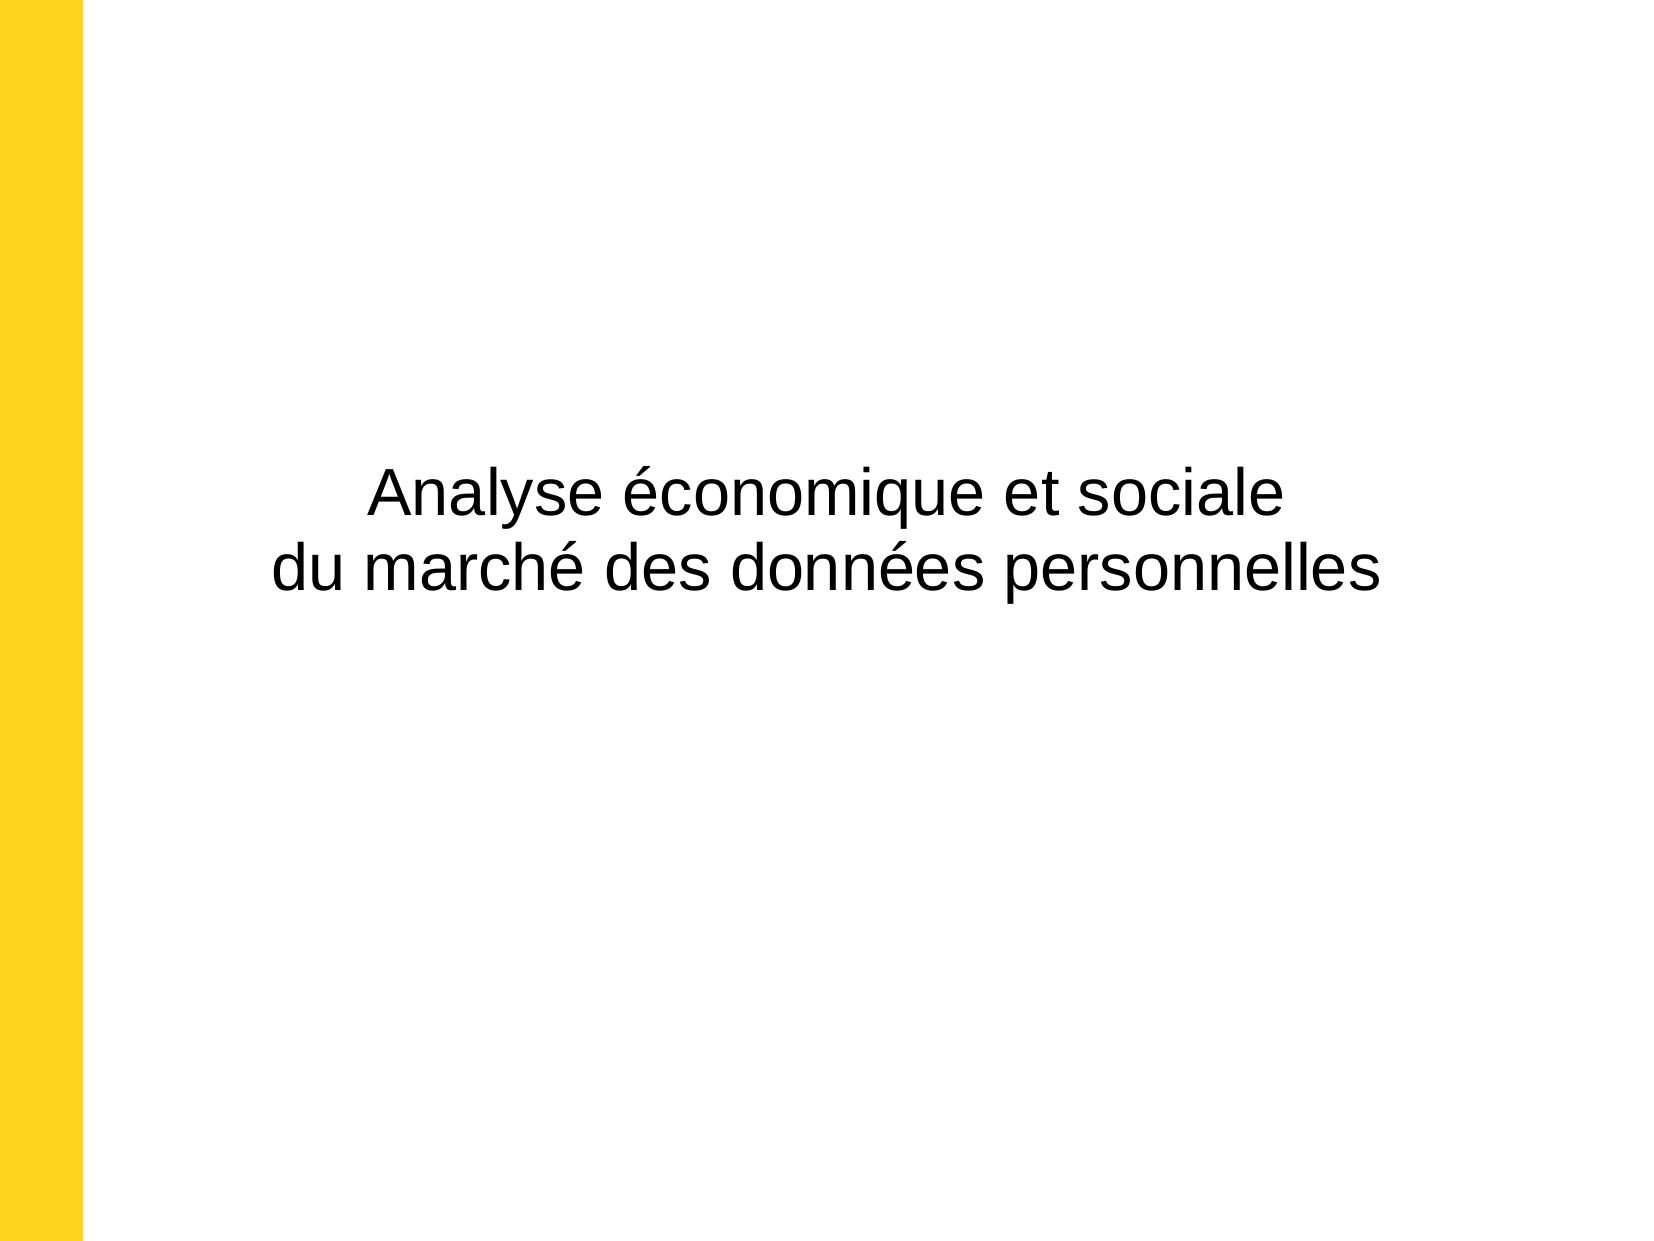

# Analyse économique et sociale du marché des données personnelles